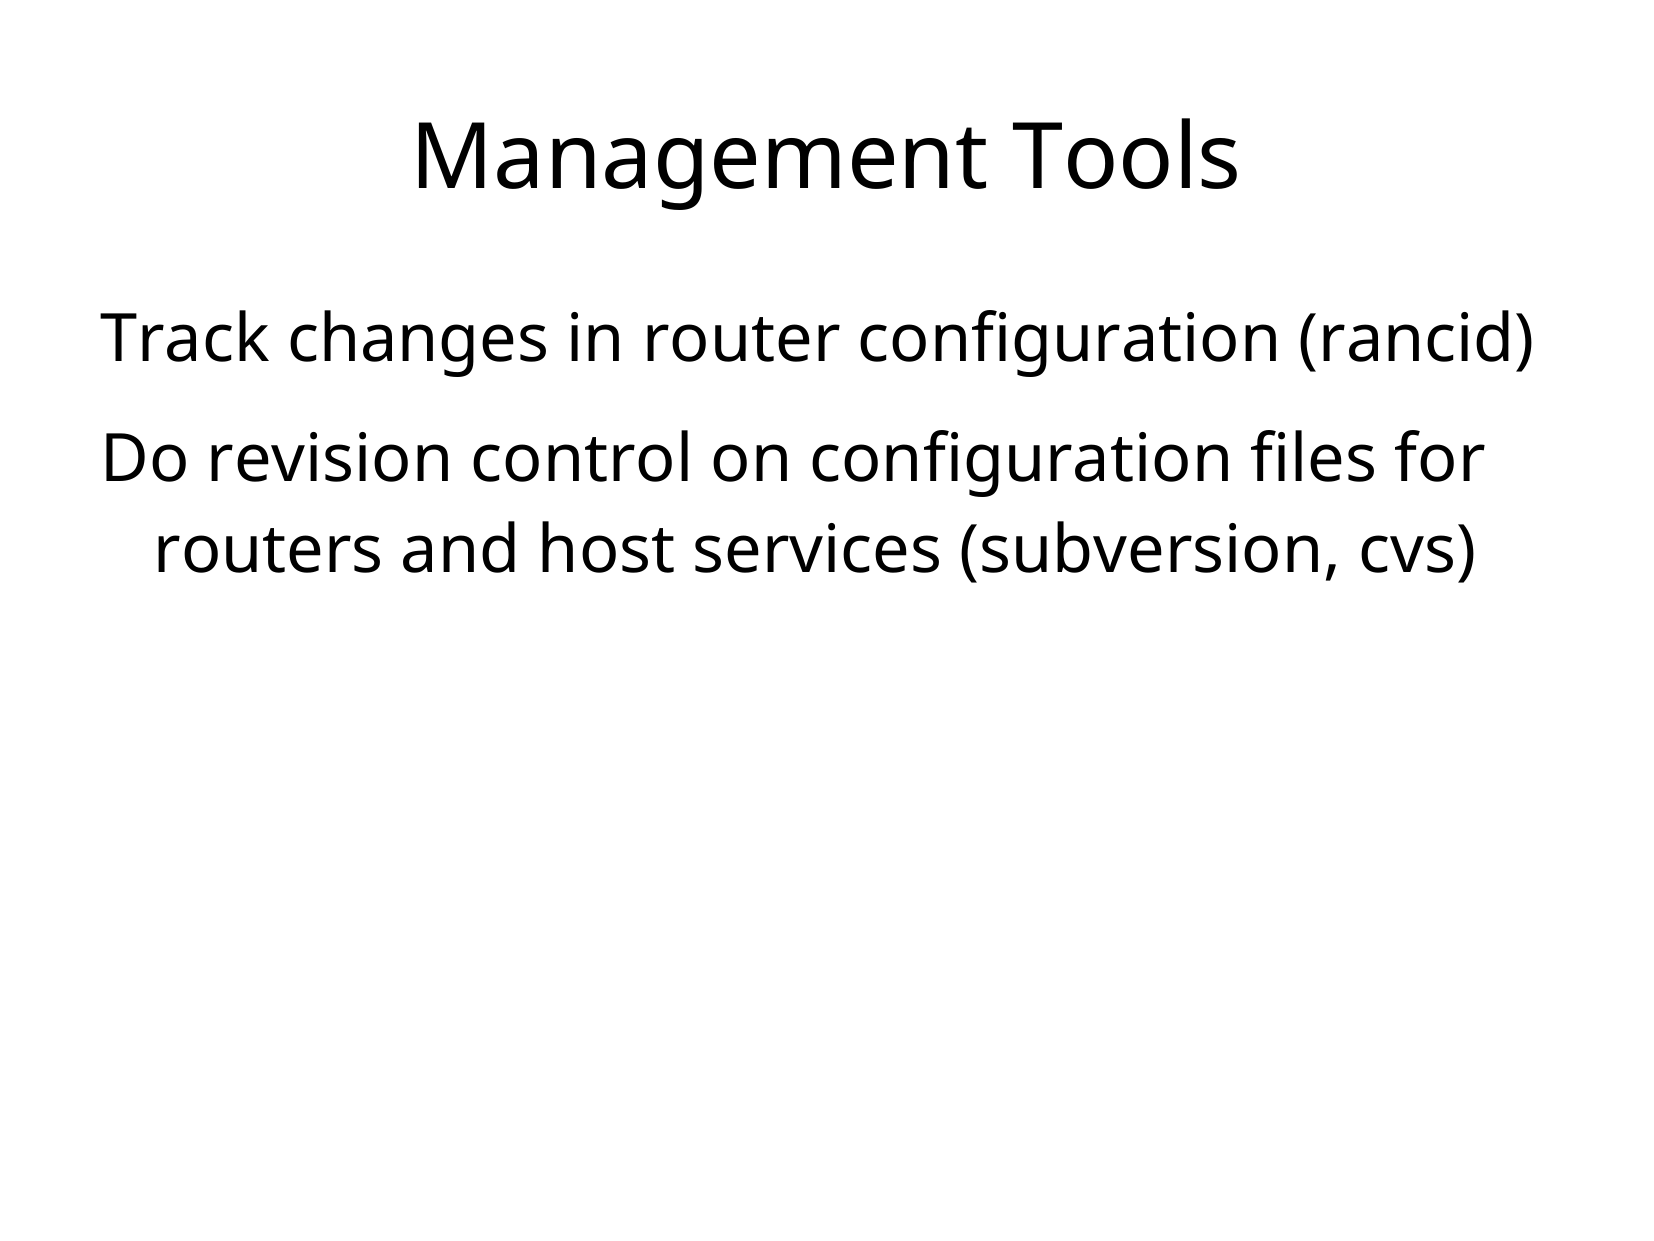

# Management Tools
Track changes in router configuration (rancid)
Do revision control on configuration files for routers and host services (subversion, cvs)